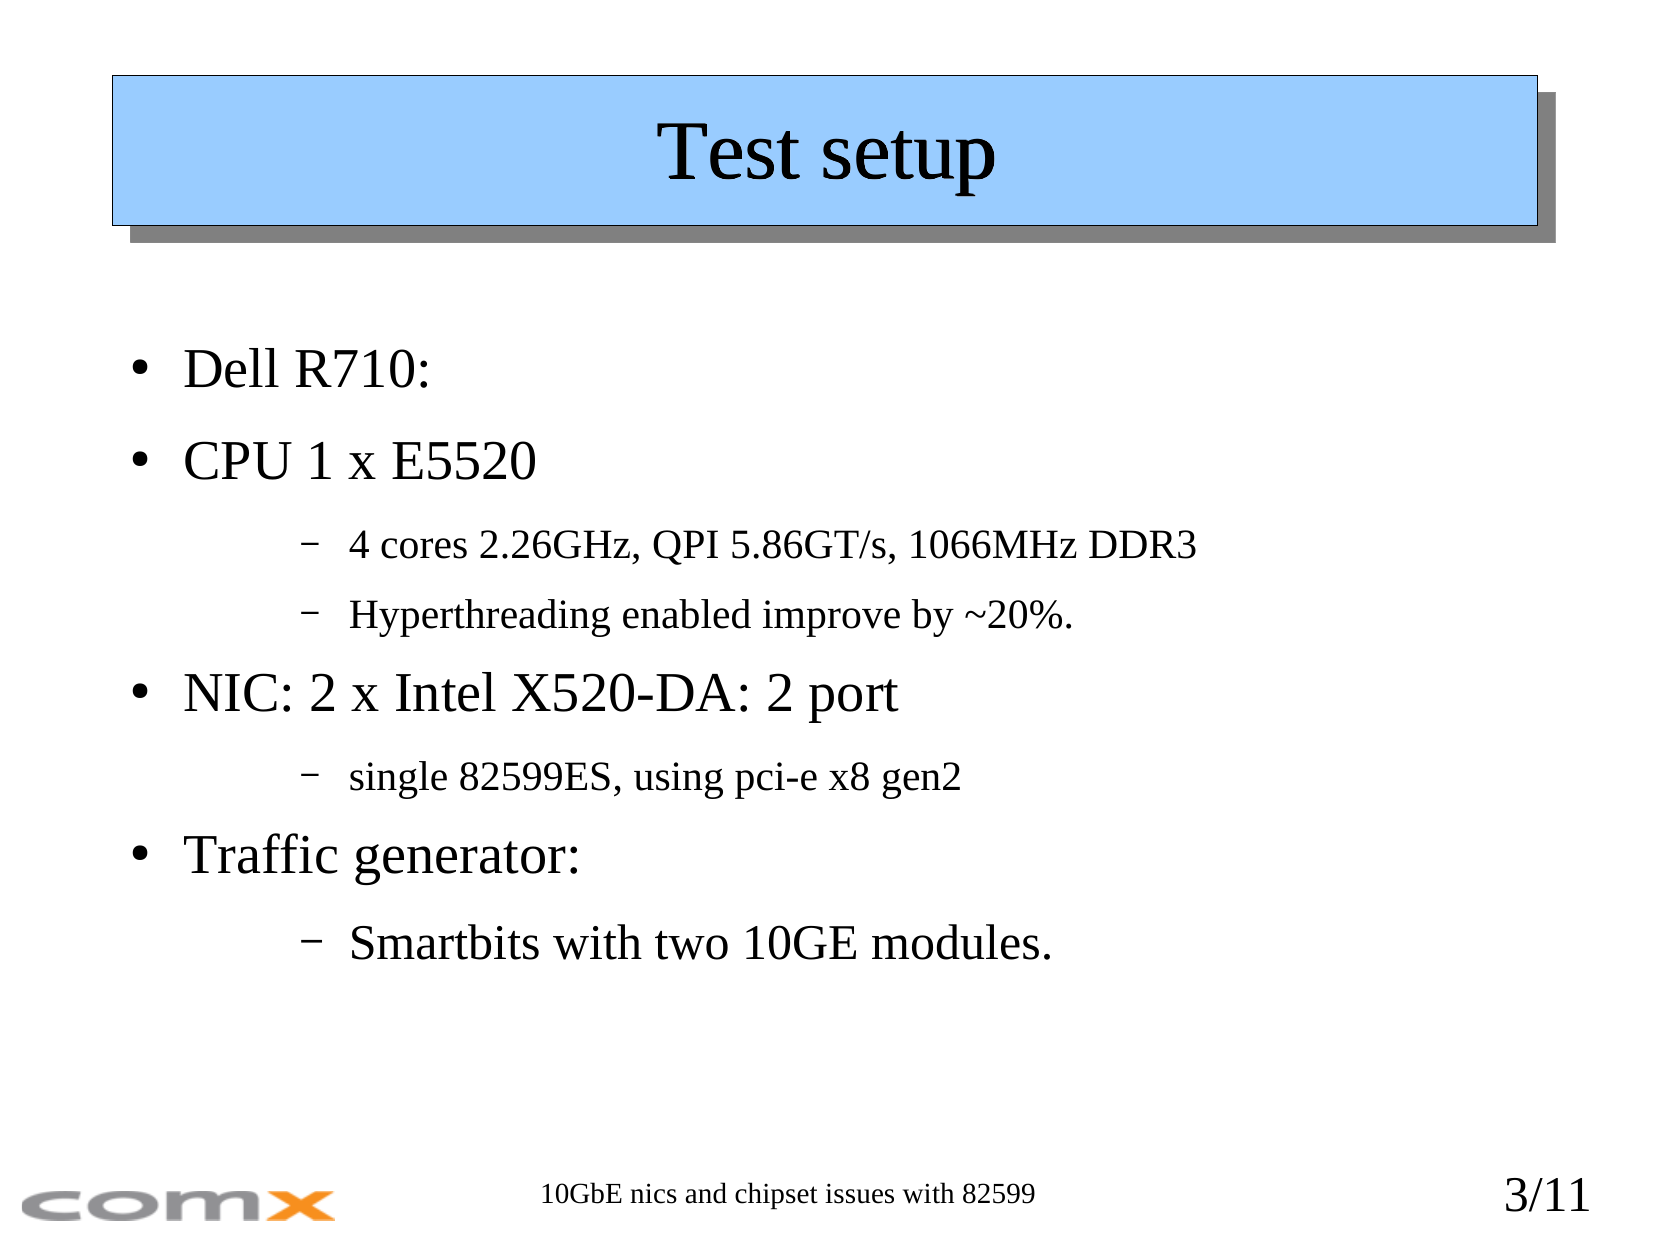

# Test setup
Dell R710:
CPU 1 x E5520
4 cores 2.26GHz, QPI 5.86GT/s, 1066MHz DDR3
Hyperthreading enabled improve by ~20%.
NIC: 2 x Intel X520-DA: 2 port
single 82599ES, using pci-e x8 gen2
Traffic generator:
Smartbits with two 10GE modules.